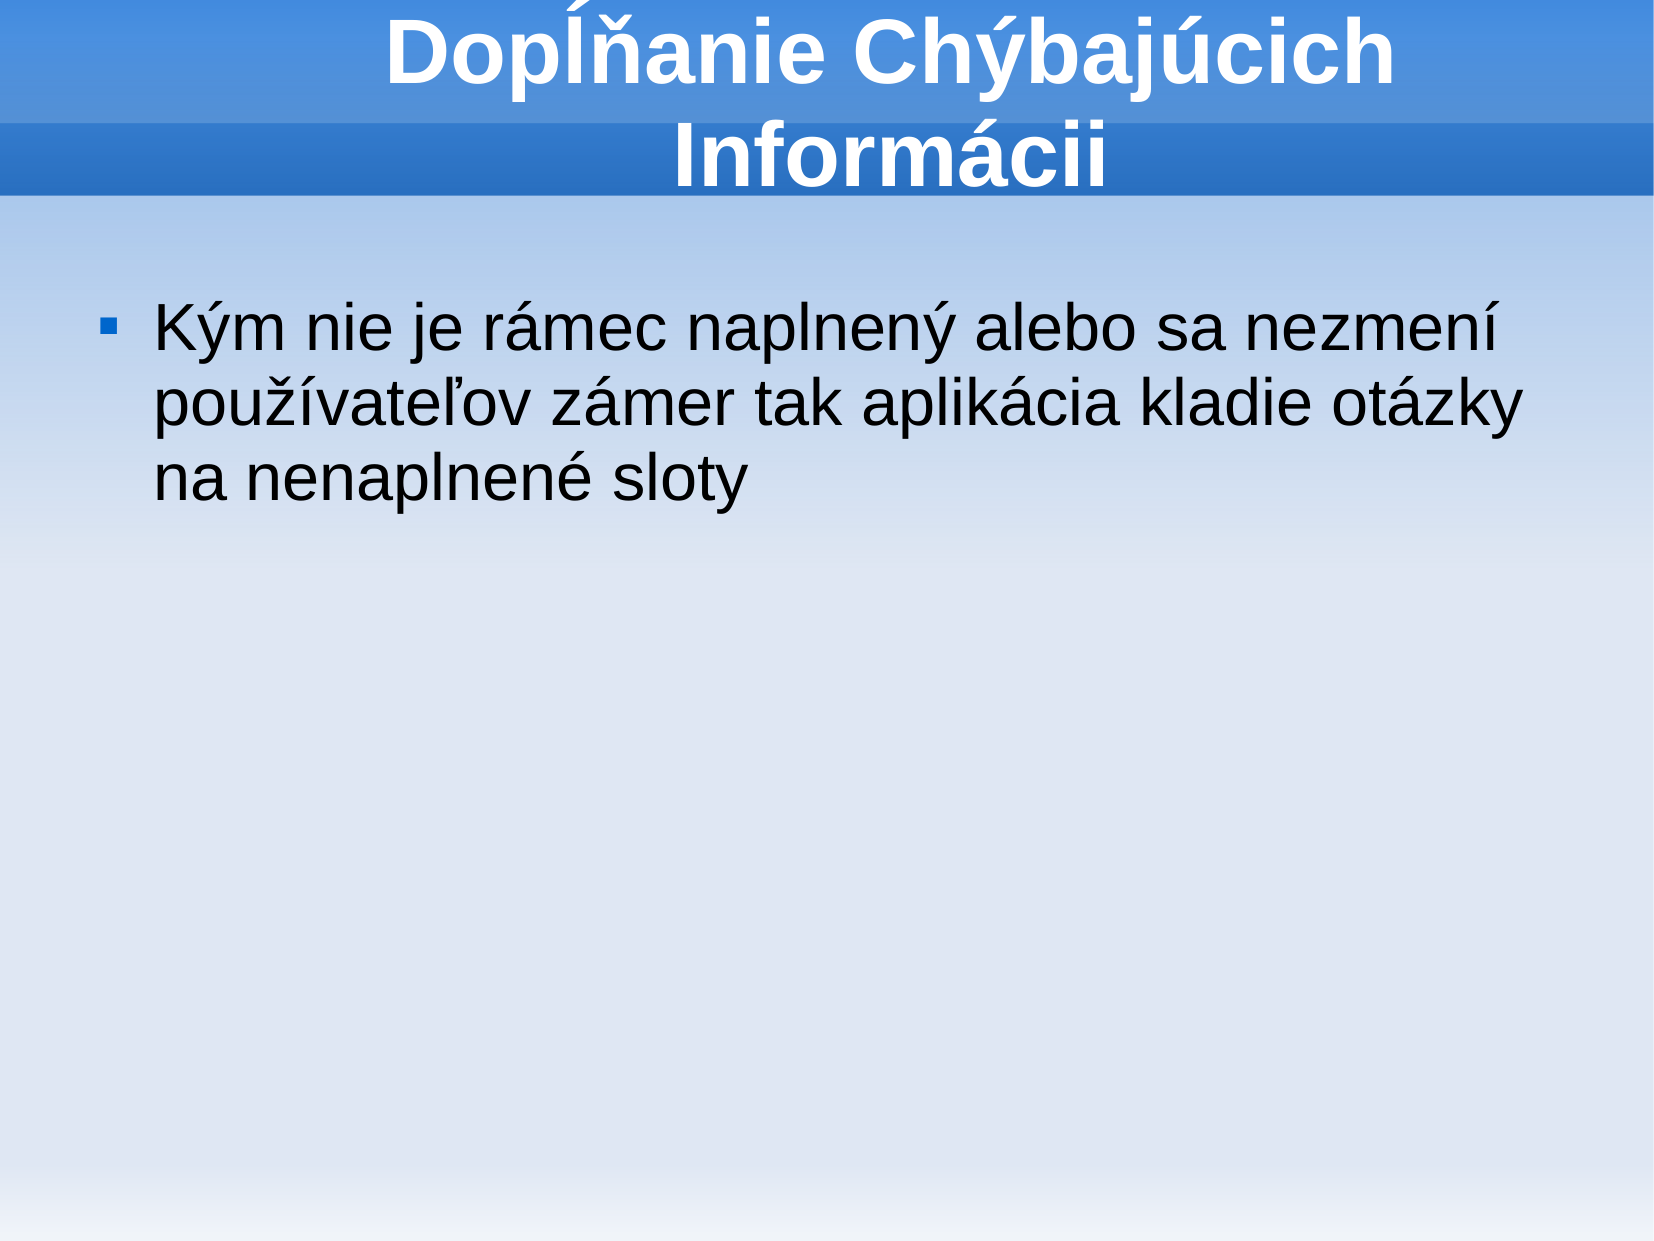

# Dopĺňanie Chýbajúcich Informácii
Kým nie je rámec naplnený alebo sa nezmení používateľov zámer tak aplikácia kladie otázky na nenaplnené sloty